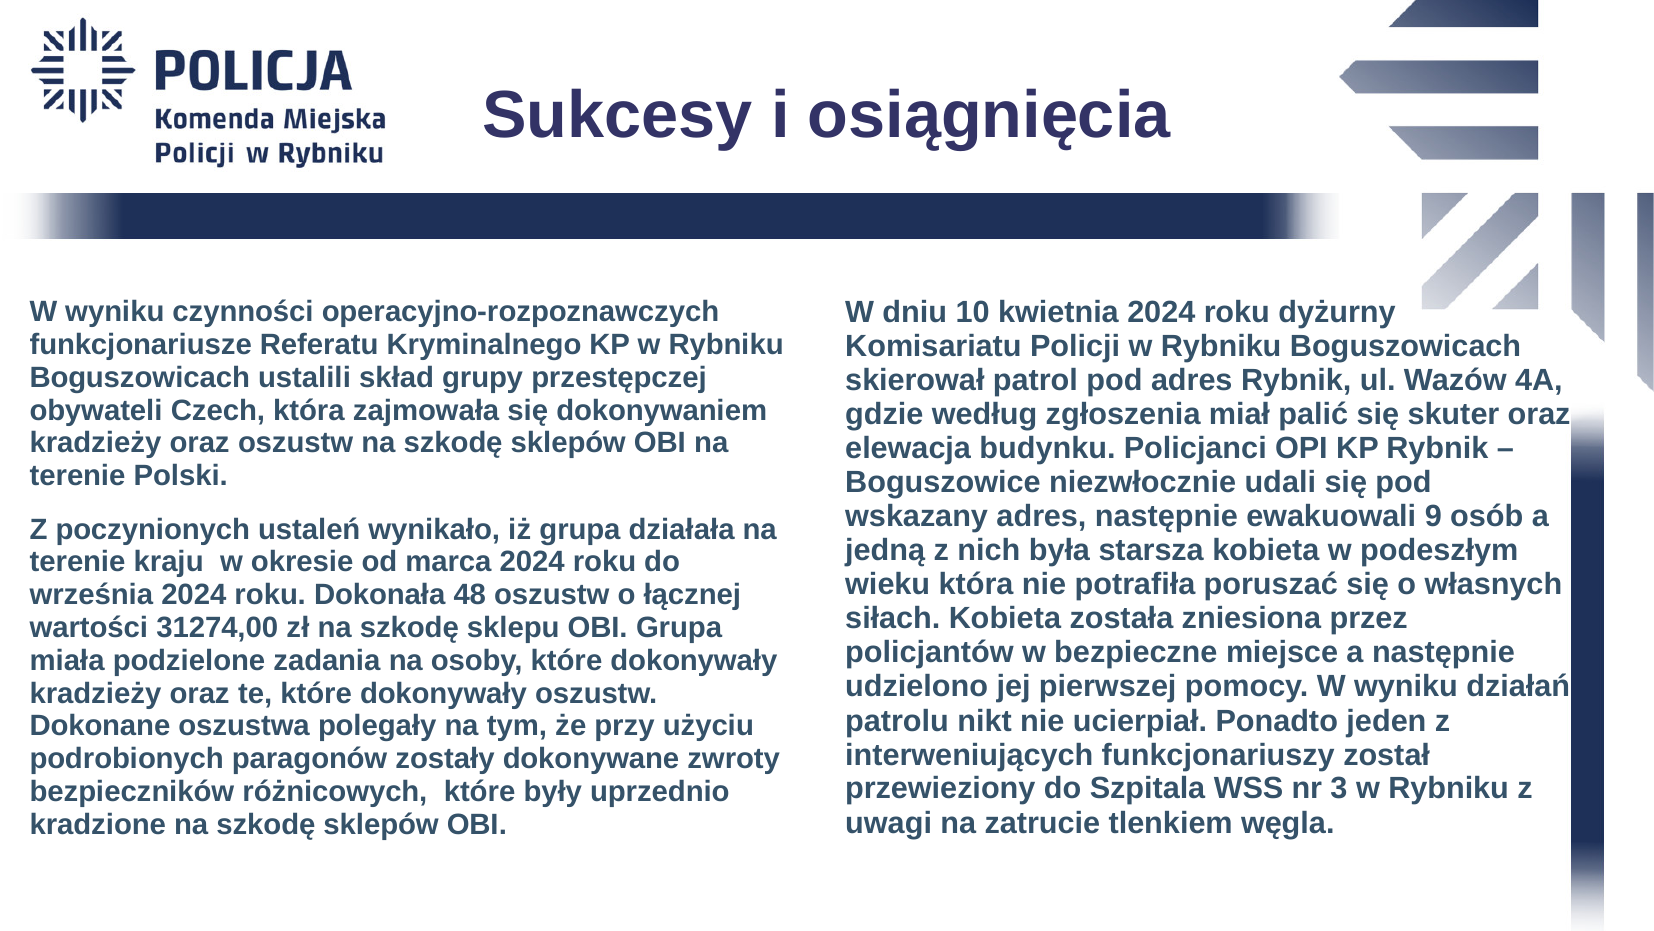

# Sukcesy i osiągnięcia
W wyniku czynności operacyjno-rozpoznawczych funkcjonariusze Referatu Kryminalnego KP w Rybniku Boguszowicach ustalili skład grupy przestępczej obywateli Czech, która zajmowała się dokonywaniem kradzieży oraz oszustw na szkodę sklepów OBI na terenie Polski.
Z poczynionych ustaleń wynikało, iż grupa działała na terenie kraju  w okresie od marca 2024 roku do września 2024 roku. Dokonała 48 oszustw o łącznej wartości 31274,00 zł na szkodę sklepu OBI. Grupa miała podzielone zadania na osoby, które dokonywały kradzieży oraz te, które dokonywały oszustw. Dokonane oszustwa polegały na tym, że przy użyciu podrobionych paragonów zostały dokonywane zwroty bezpieczników różnicowych,  które były uprzednio kradzione na szkodę sklepów OBI.
W dniu 10 kwietnia 2024 roku dyżurny Komisariatu Policji w Rybniku Boguszowicach skierował patrol pod adres Rybnik, ul. Wazów 4A, gdzie według zgłoszenia miał palić się skuter oraz elewacja budynku. Policjanci OPI KP Rybnik – Boguszowice niezwłocznie udali się pod wskazany adres, następnie ewakuowali 9 osób a jedną z nich była starsza kobieta w podeszłym wieku która nie potrafiła poruszać się o własnych siłach. Kobieta została zniesiona przez policjantów w bezpieczne miejsce a następnie udzielono jej pierwszej pomocy. W wyniku działań patrolu nikt nie ucierpiał. Ponadto jeden z interweniujących funkcjonariuszy został przewieziony do Szpitala WSS nr 3 w Rybniku z uwagi na zatrucie tlenkiem węgla.